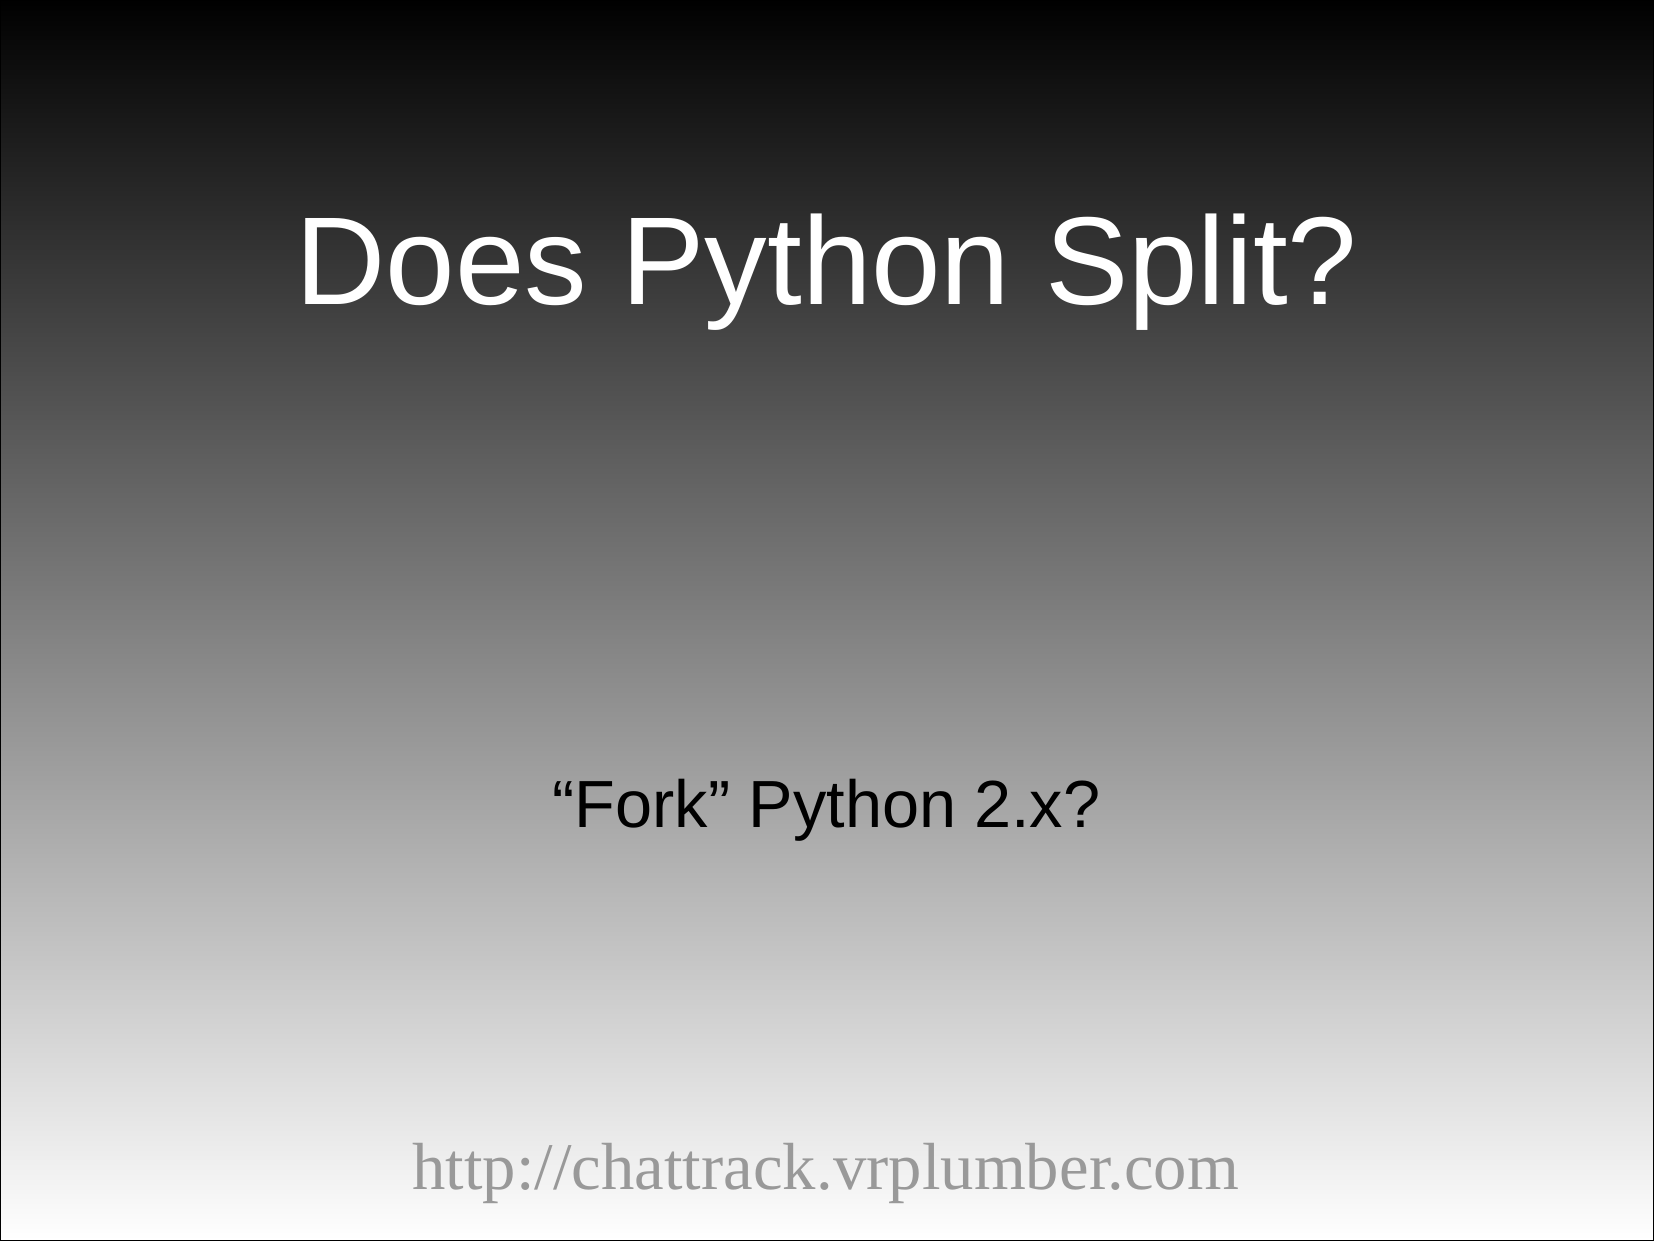

# Does Python Split?
“Fork” Python 2.x?
http://chattrack.vrplumber.com
29